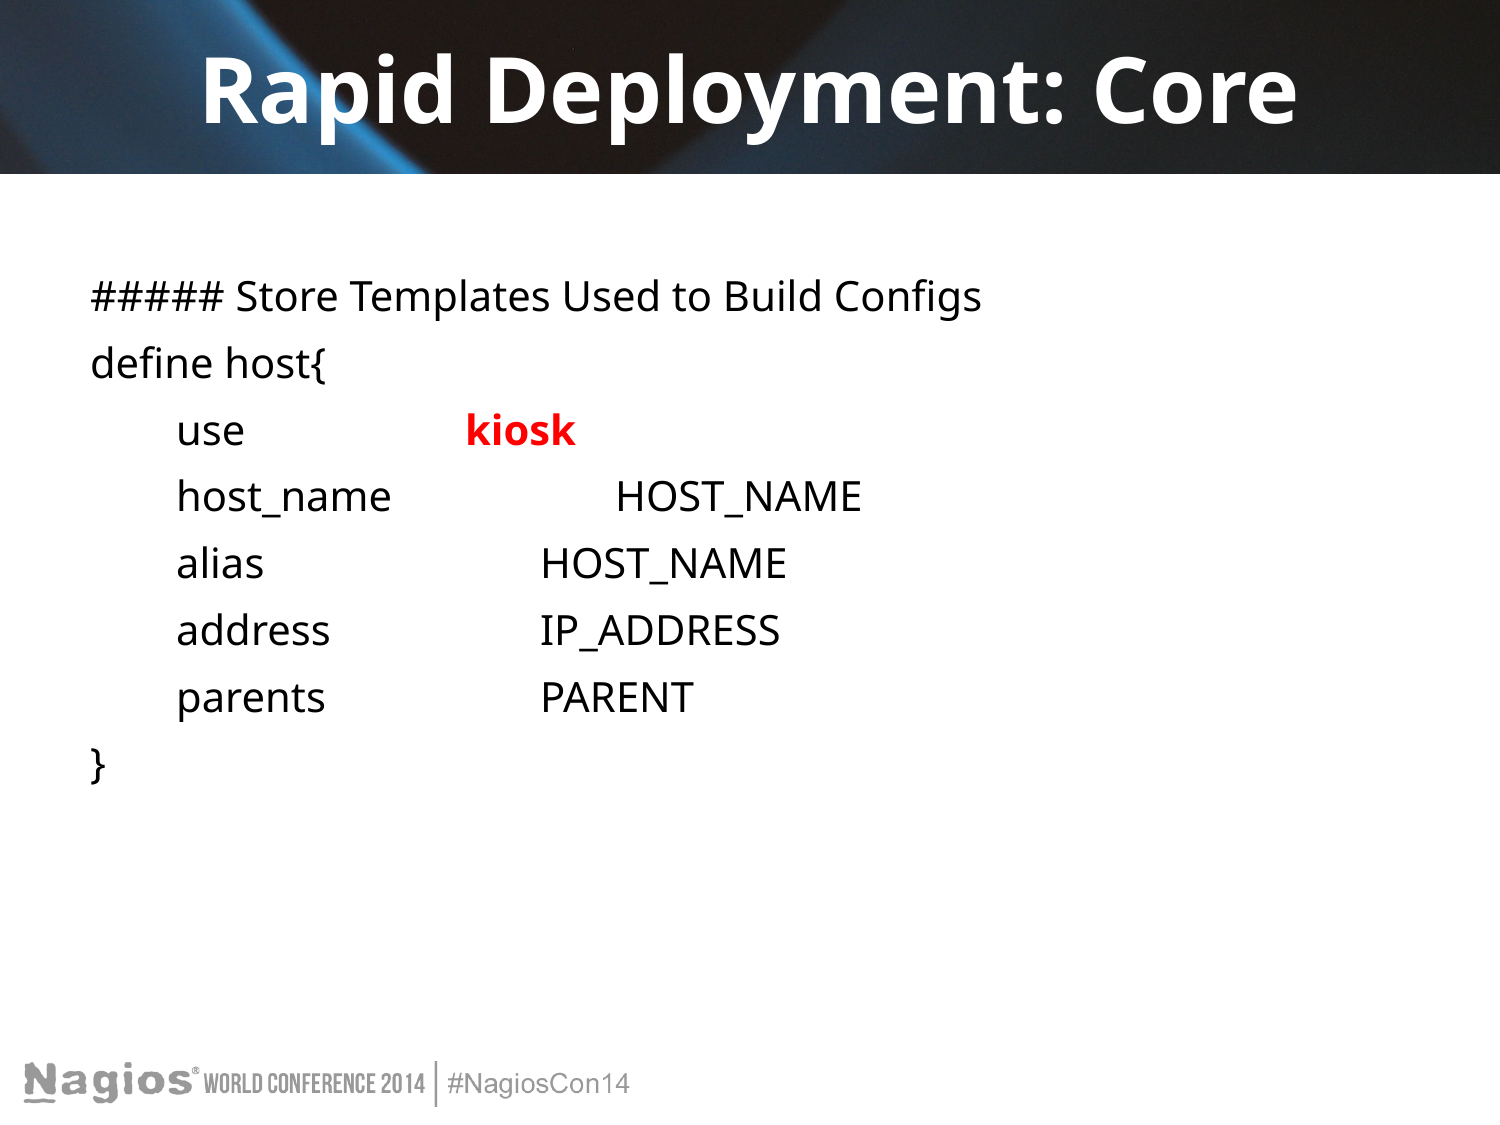

# Rapid Deployment: Core
##### Store Templates Used to Build Configs
define host{
 use 	 	kiosk
 host_name 		HOST_NAME
 alias 	 		HOST_NAME
 address 	 	IP_ADDRESS
 parents 	 	PARENT
}